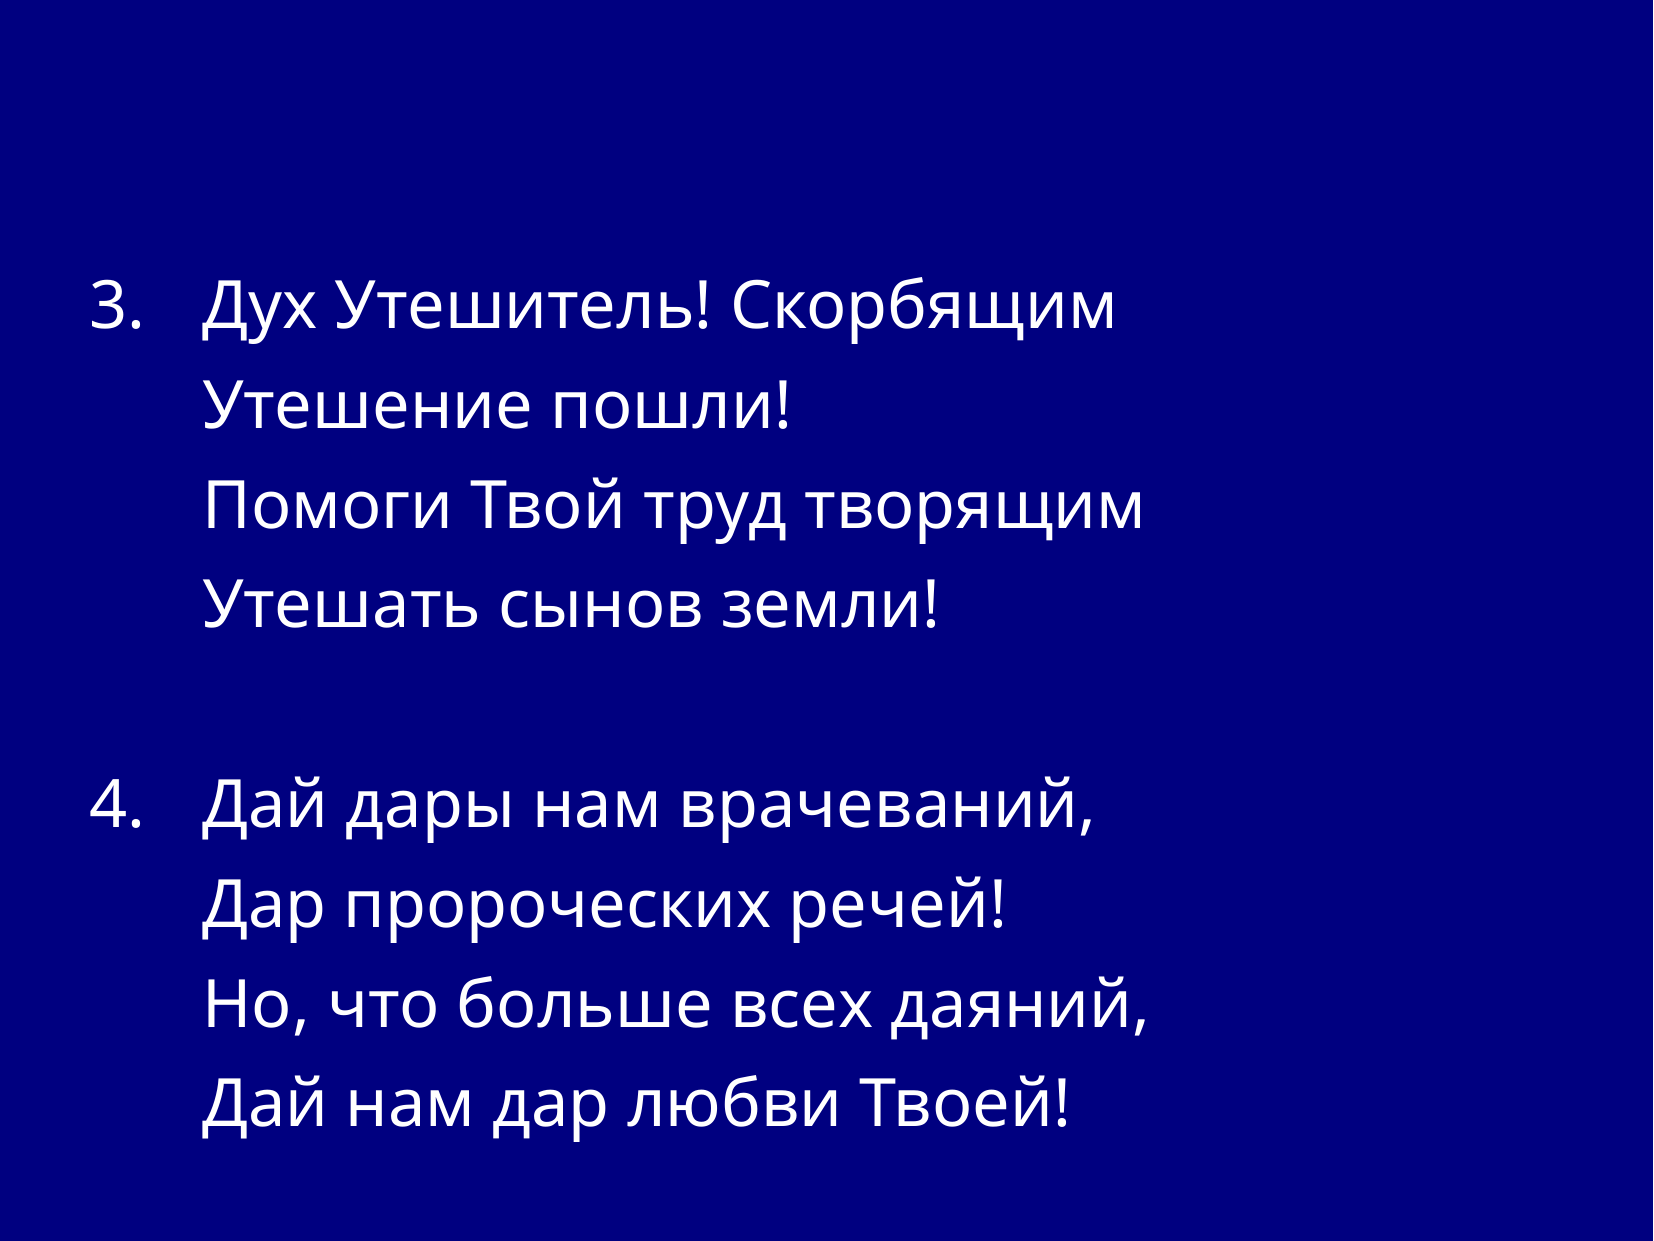

3.	Дух Утешитель! Скорбящим
	Утешение пошли!
	Помоги Твой труд творящим
	Утешать сынов земли!
4.	Дай дары нам врачеваний,
	Дар пророческих речей!
	Но, что больше всех даяний,
	Дай нам дар любви Твоей!